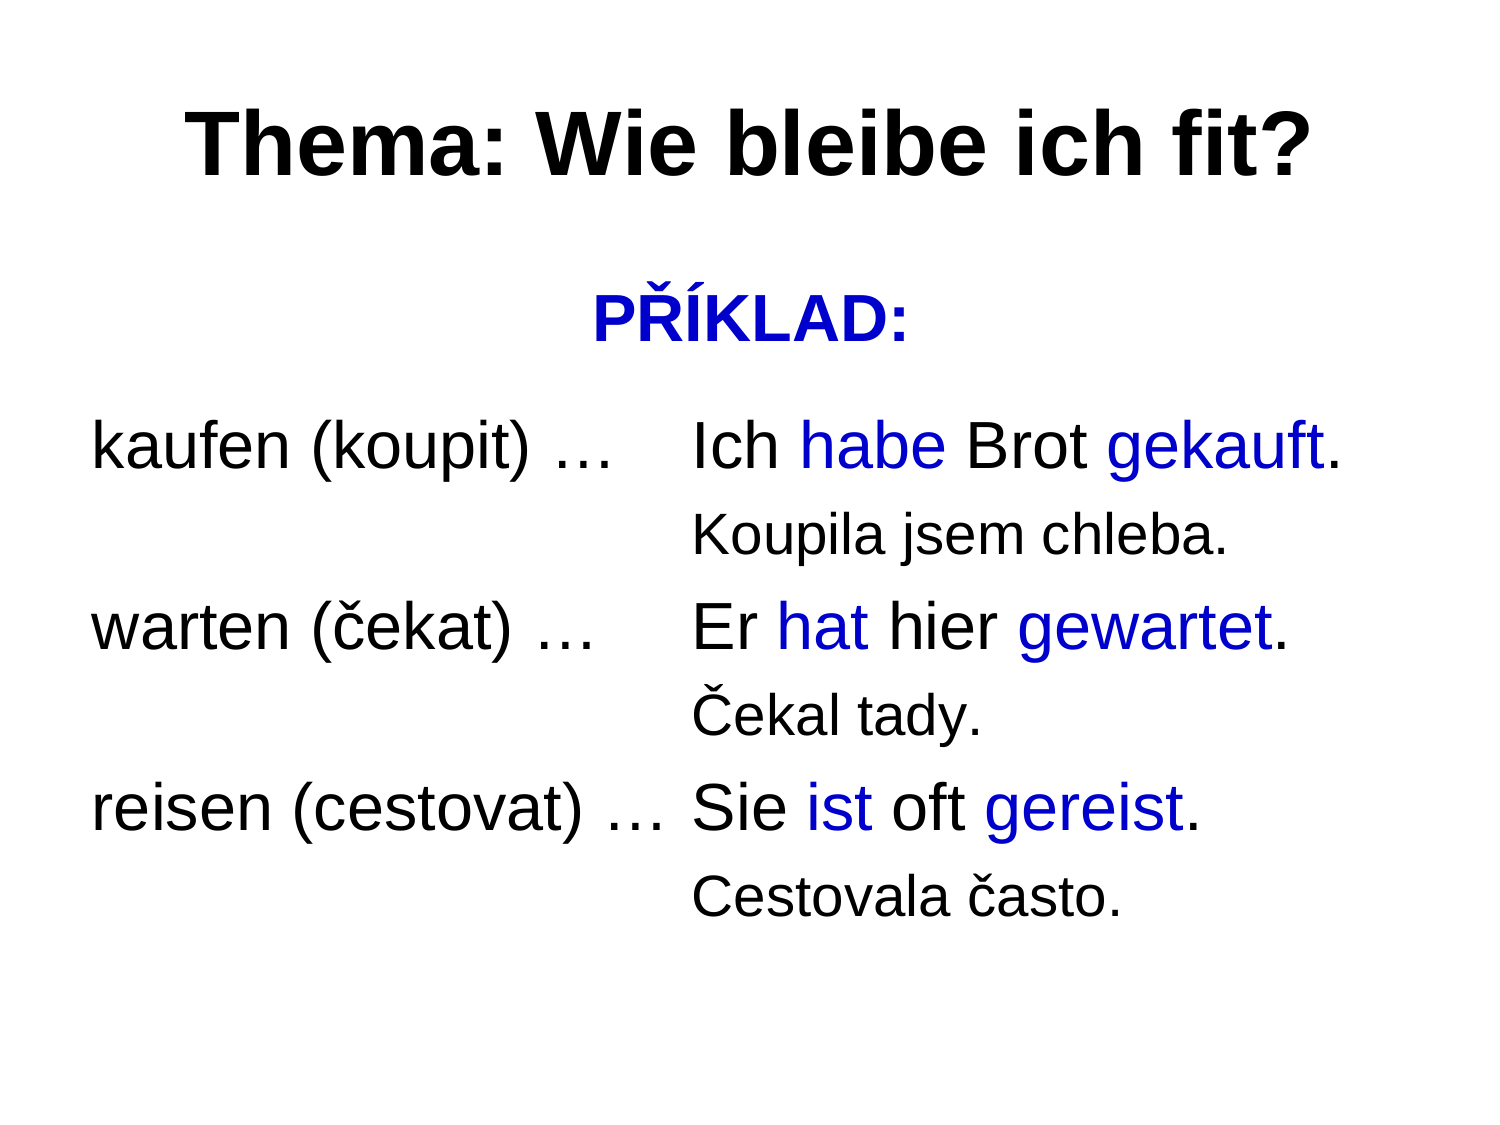

# Thema: Wie bleibe ich fit?
PŘÍKLAD:
kaufen (koupit) … 	Ich habe Brot gekauft.
					Koupila jsem chleba.
warten (čekat) …	Er hat hier gewartet.
					Čekal tady.
reisen (cestovat) …	Sie ist oft gereist.
					Cestovala často.